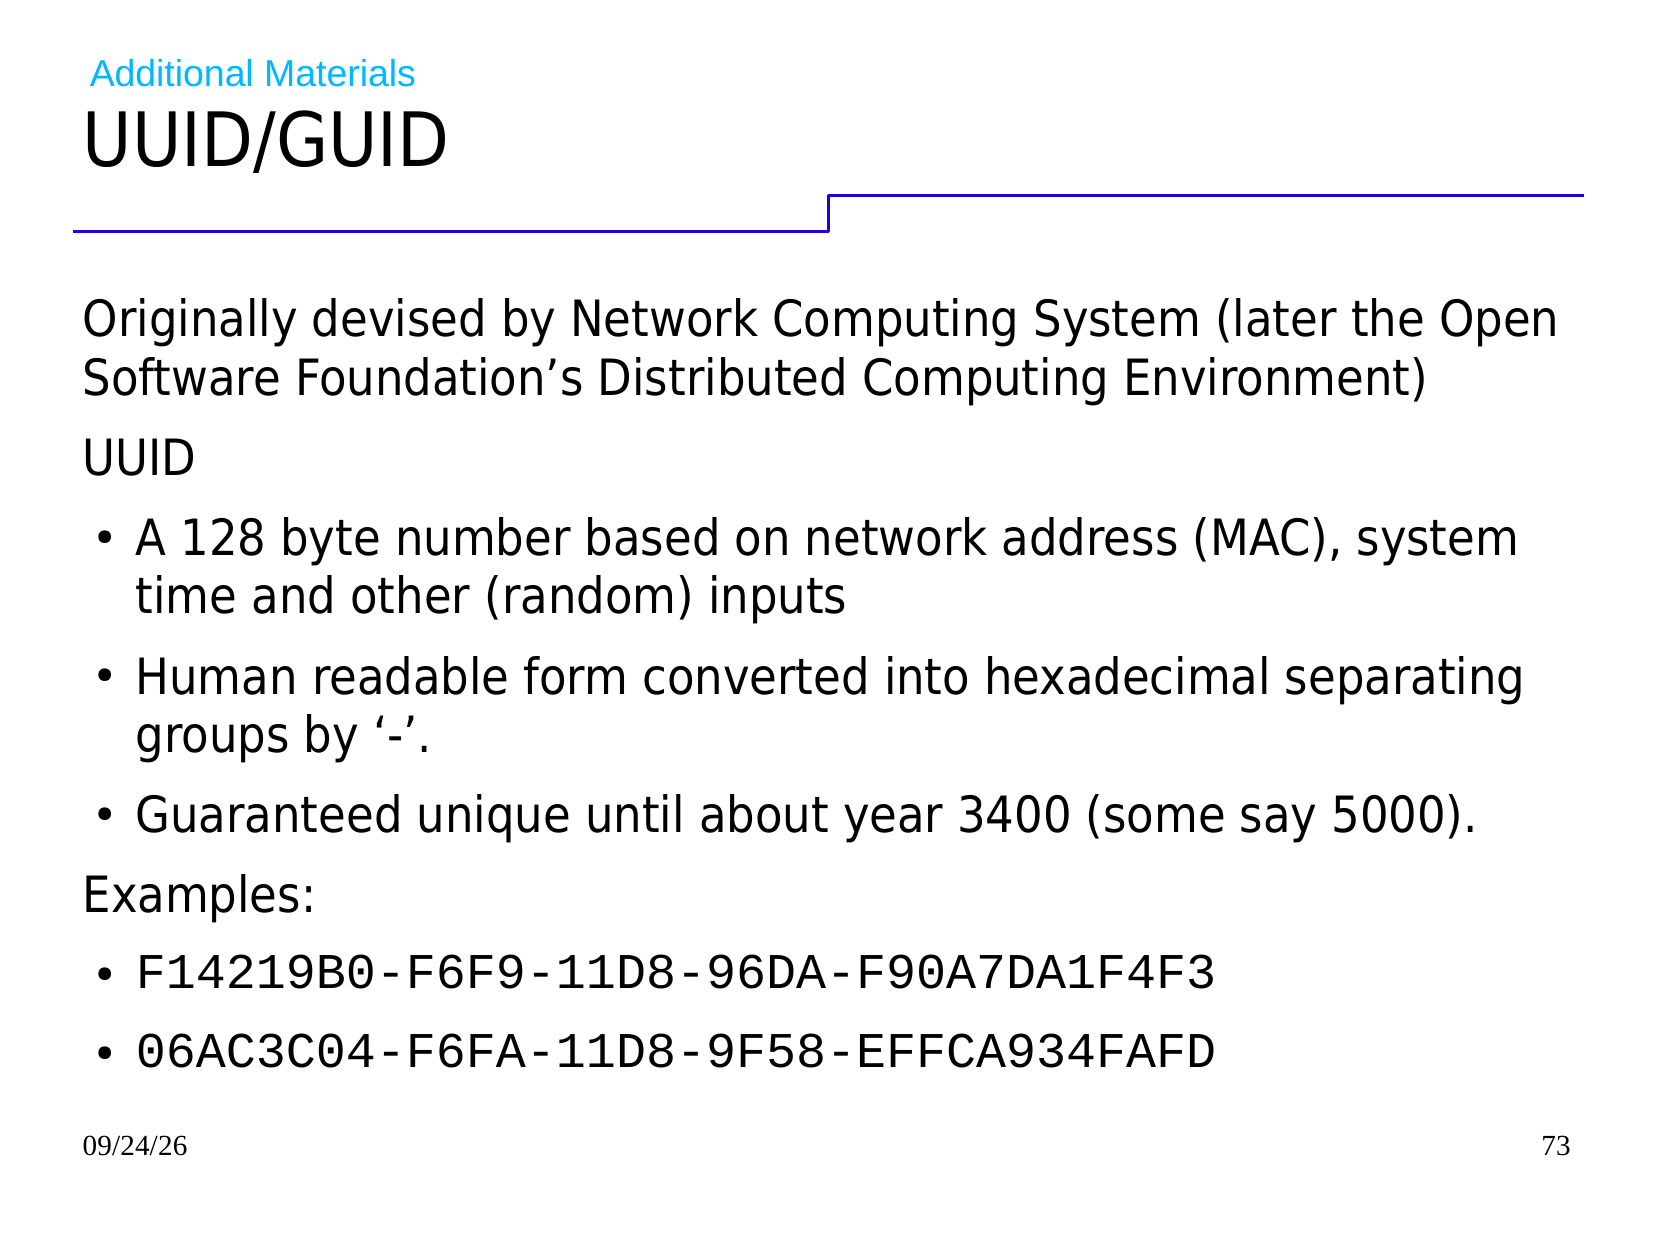

Additional Materials
# UUID/GUID
Originally devised by Network Computing System (later the Open Software Foundation’s Distributed Computing Environment)
UUID
A 128 byte number based on network address (MAC), system time and other (random) inputs
Human readable form converted into hexadecimal separating groups by ‘-’.
Guaranteed unique until about year 3400 (some say 5000).
Examples:
F14219B0-F6F9-11D8-96DA-F90A7DA1F4F3
06AC3C04-F6FA-11D8-9F58-EFFCA934FAFD
73